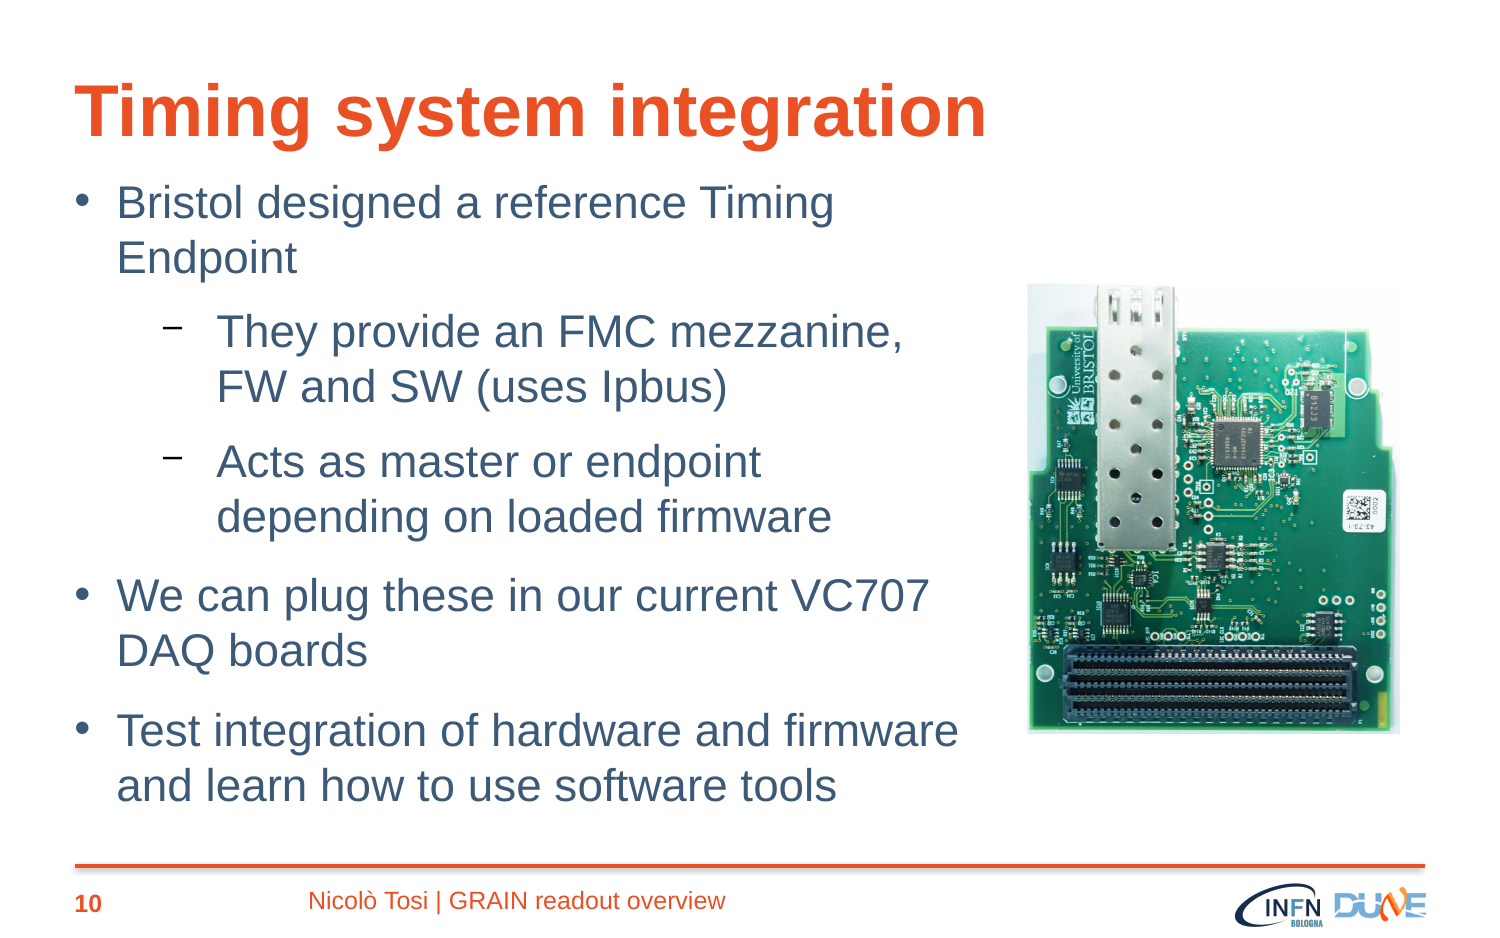

# Timing system integration
Bristol designed a reference Timing Endpoint
They provide an FMC mezzanine, FW and SW (uses Ipbus)
Acts as master or endpoint depending on loaded firmware
We can plug these in our current VC707 DAQ boards
Test integration of hardware and firmware and learn how to use software tools
Nicolò Tosi | GRAIN readout overview